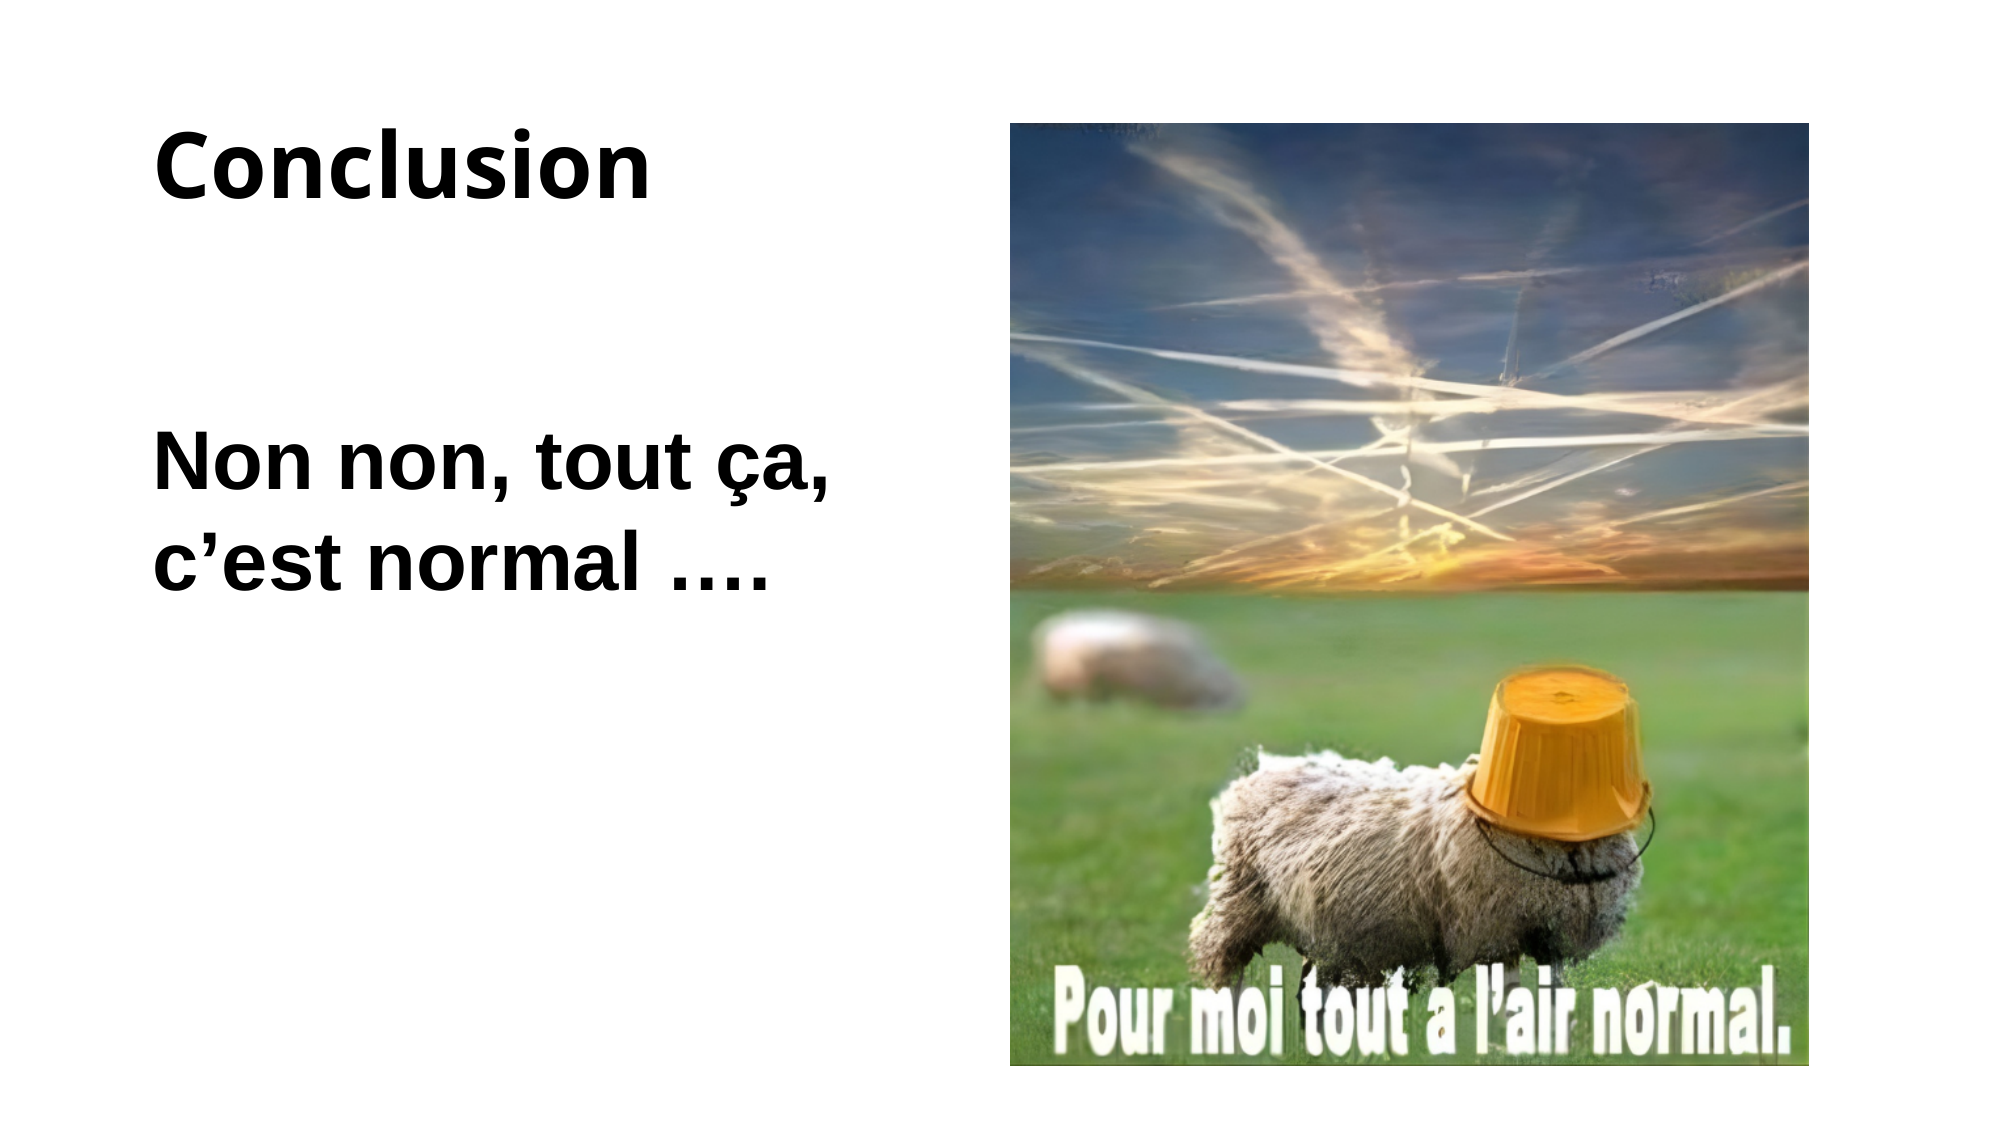

# Conclusion
Non non, tout ça, c’est normal ….